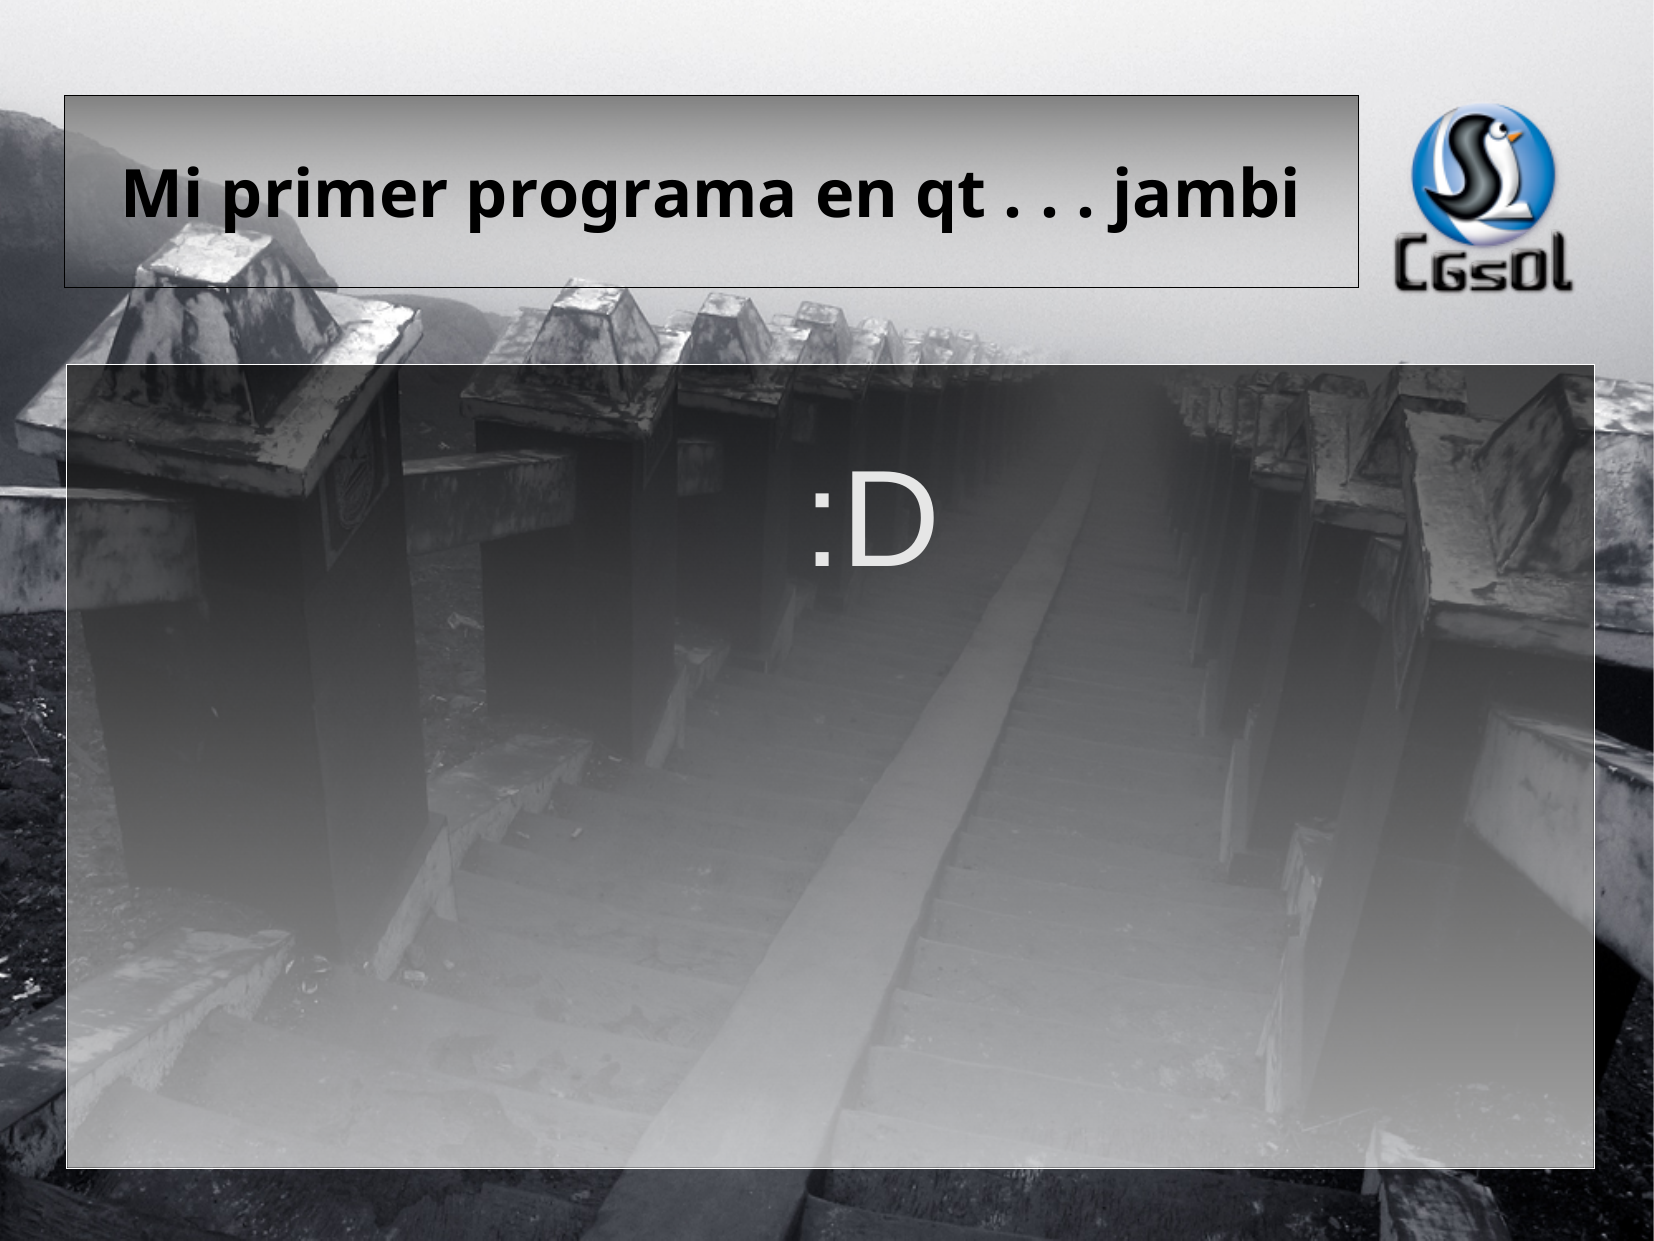

# Mi primer programa en qt . . . jambi
:D